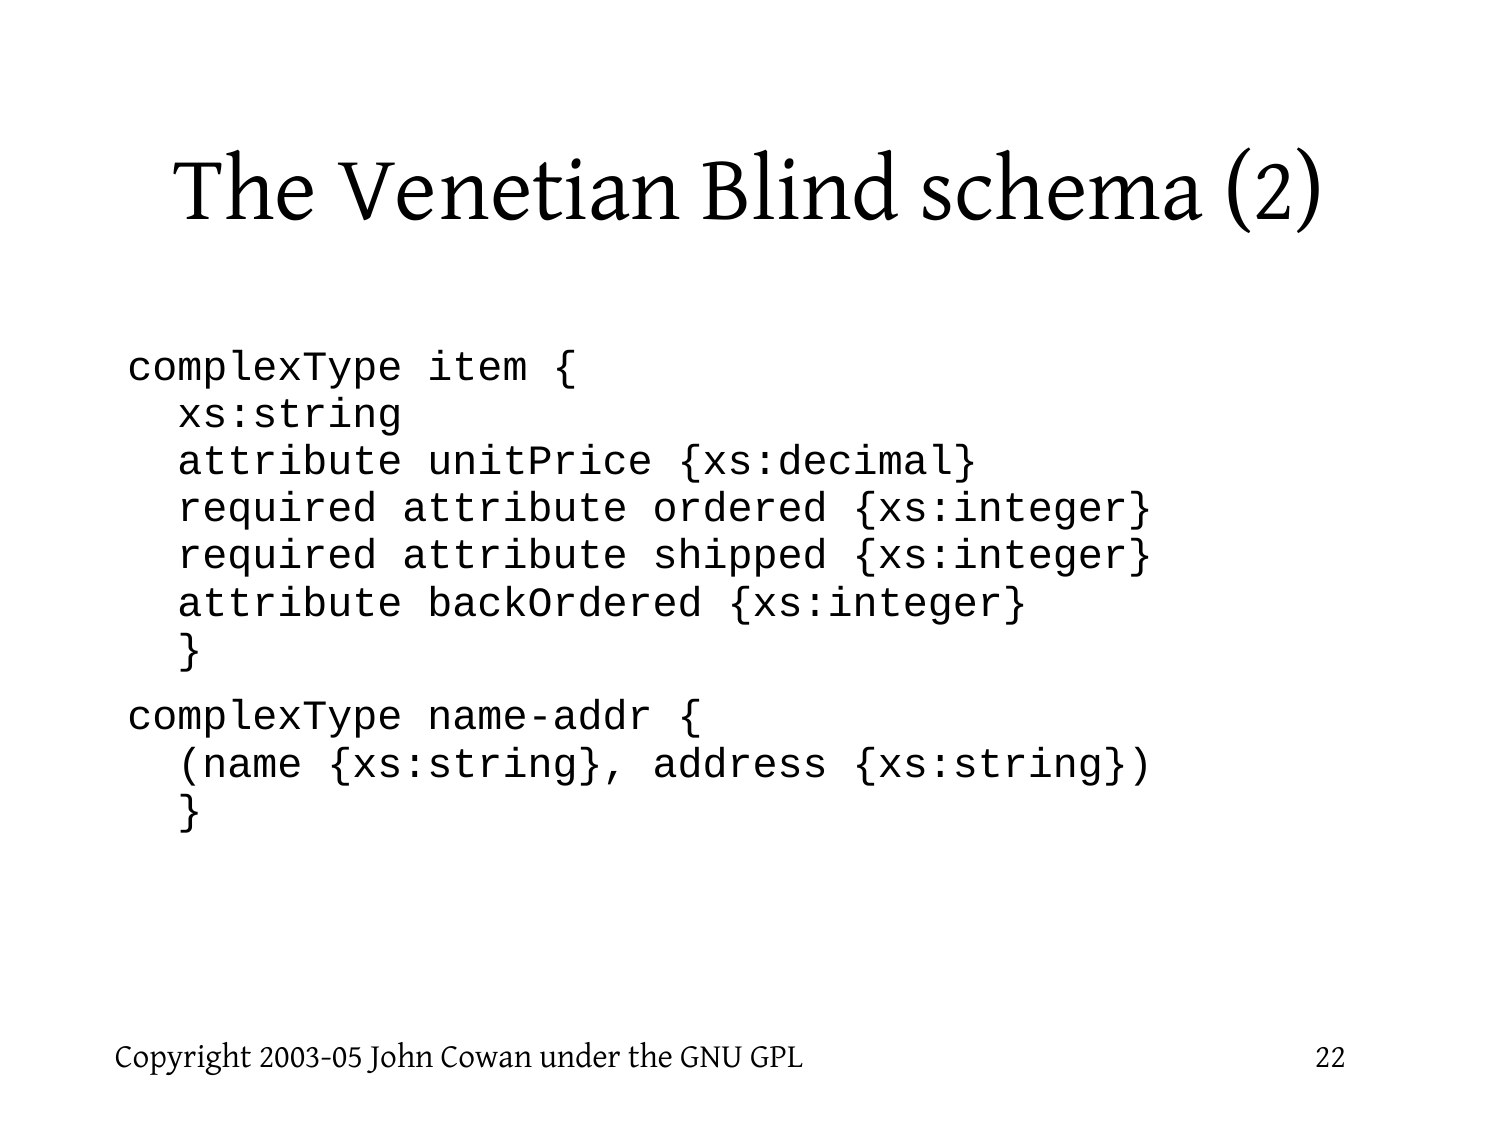

# The Venetian Blind schema (2)
complexType item {
 xs:string
 attribute unitPrice {xs:decimal}
 required attribute ordered {xs:integer}
 required attribute shipped {xs:integer}
 attribute backOrdered {xs:integer}
 }
complexType name-addr {
 (name {xs:string}, address {xs:string})
 }